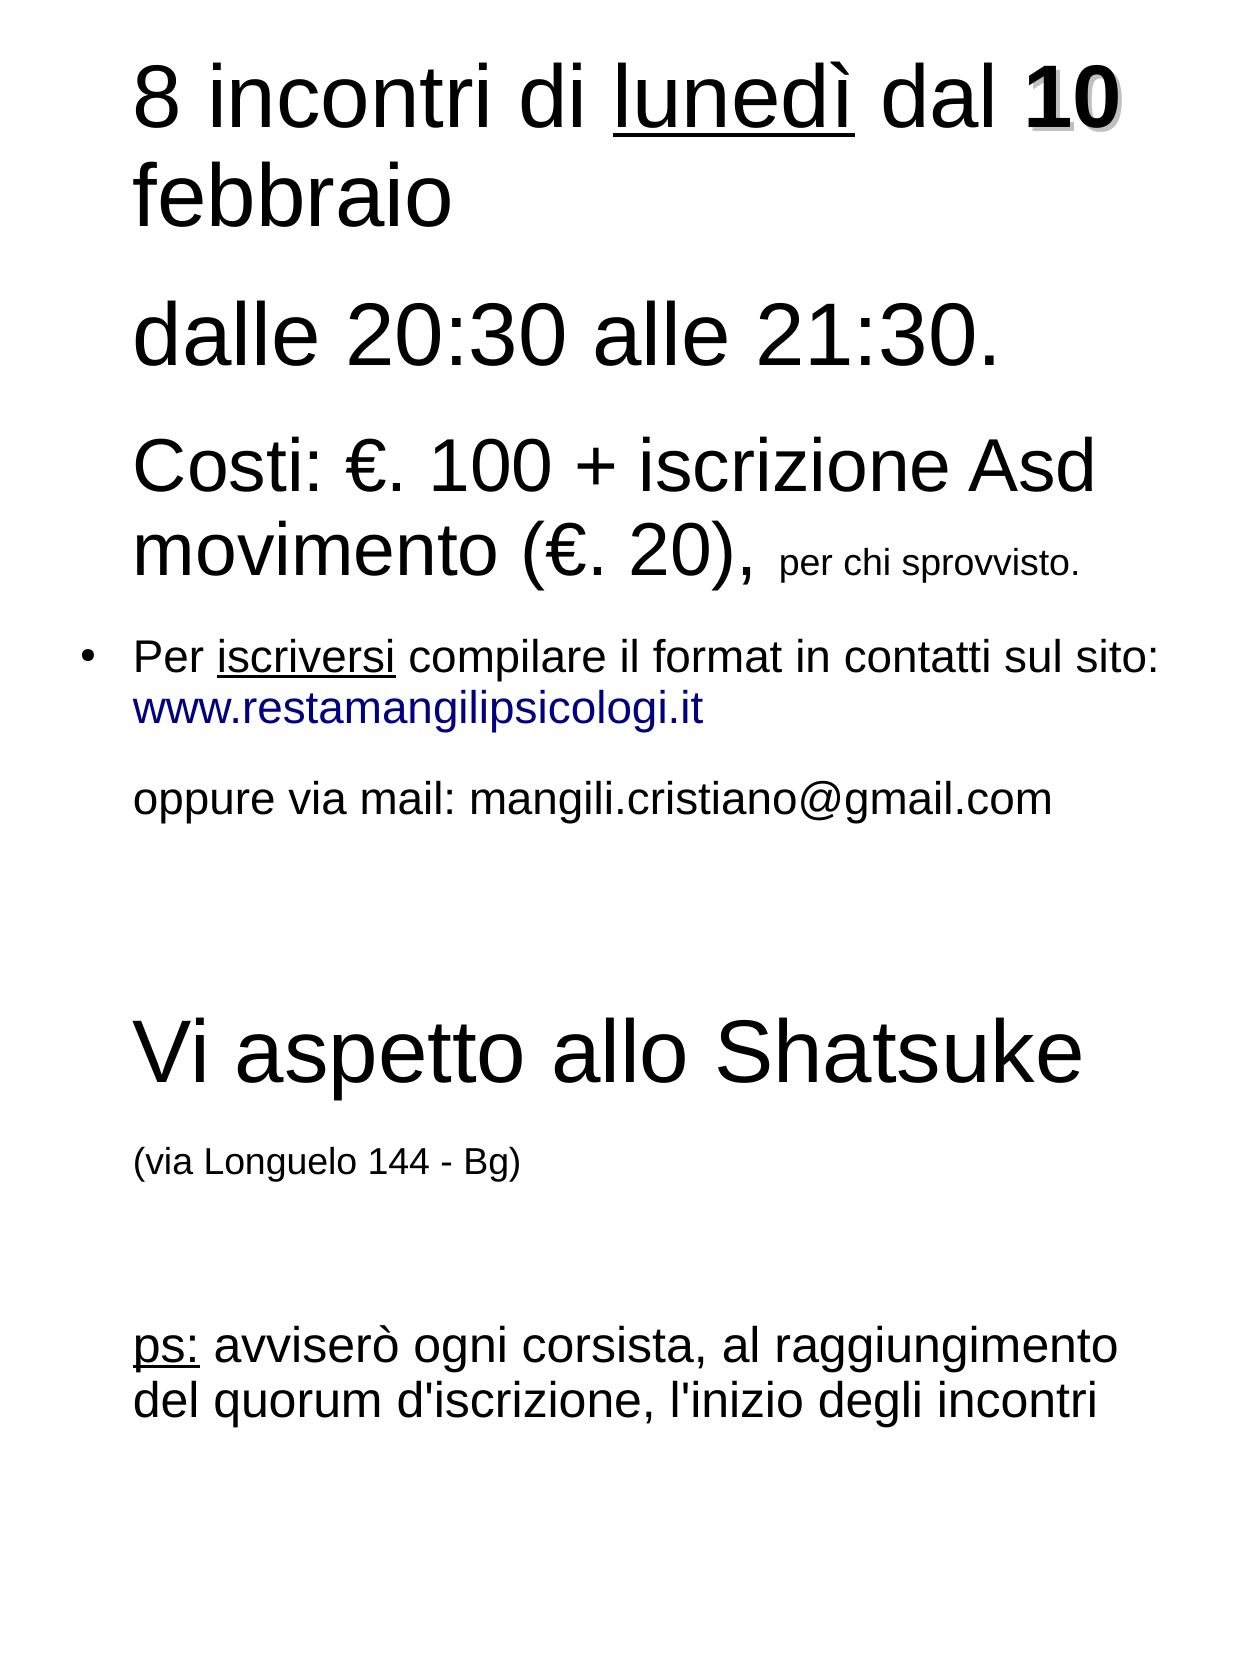

# 8 incontri di lunedì dal 10 febbraio
dalle 20:30 alle 21:30.
Costi: €. 100 + iscrizione Asd movimento (€. 20), per chi sprovvisto.
Per iscriversi compilare il format in contatti sul sito: www.restamangilipsicologi.it
oppure via mail: mangili.cristiano@gmail.com
Vi aspetto allo Shatsuke
(via Longuelo 144 - Bg)
ps: avviserò ogni corsista, al raggiungimento del quorum d'iscrizione, l'inizio degli incontri